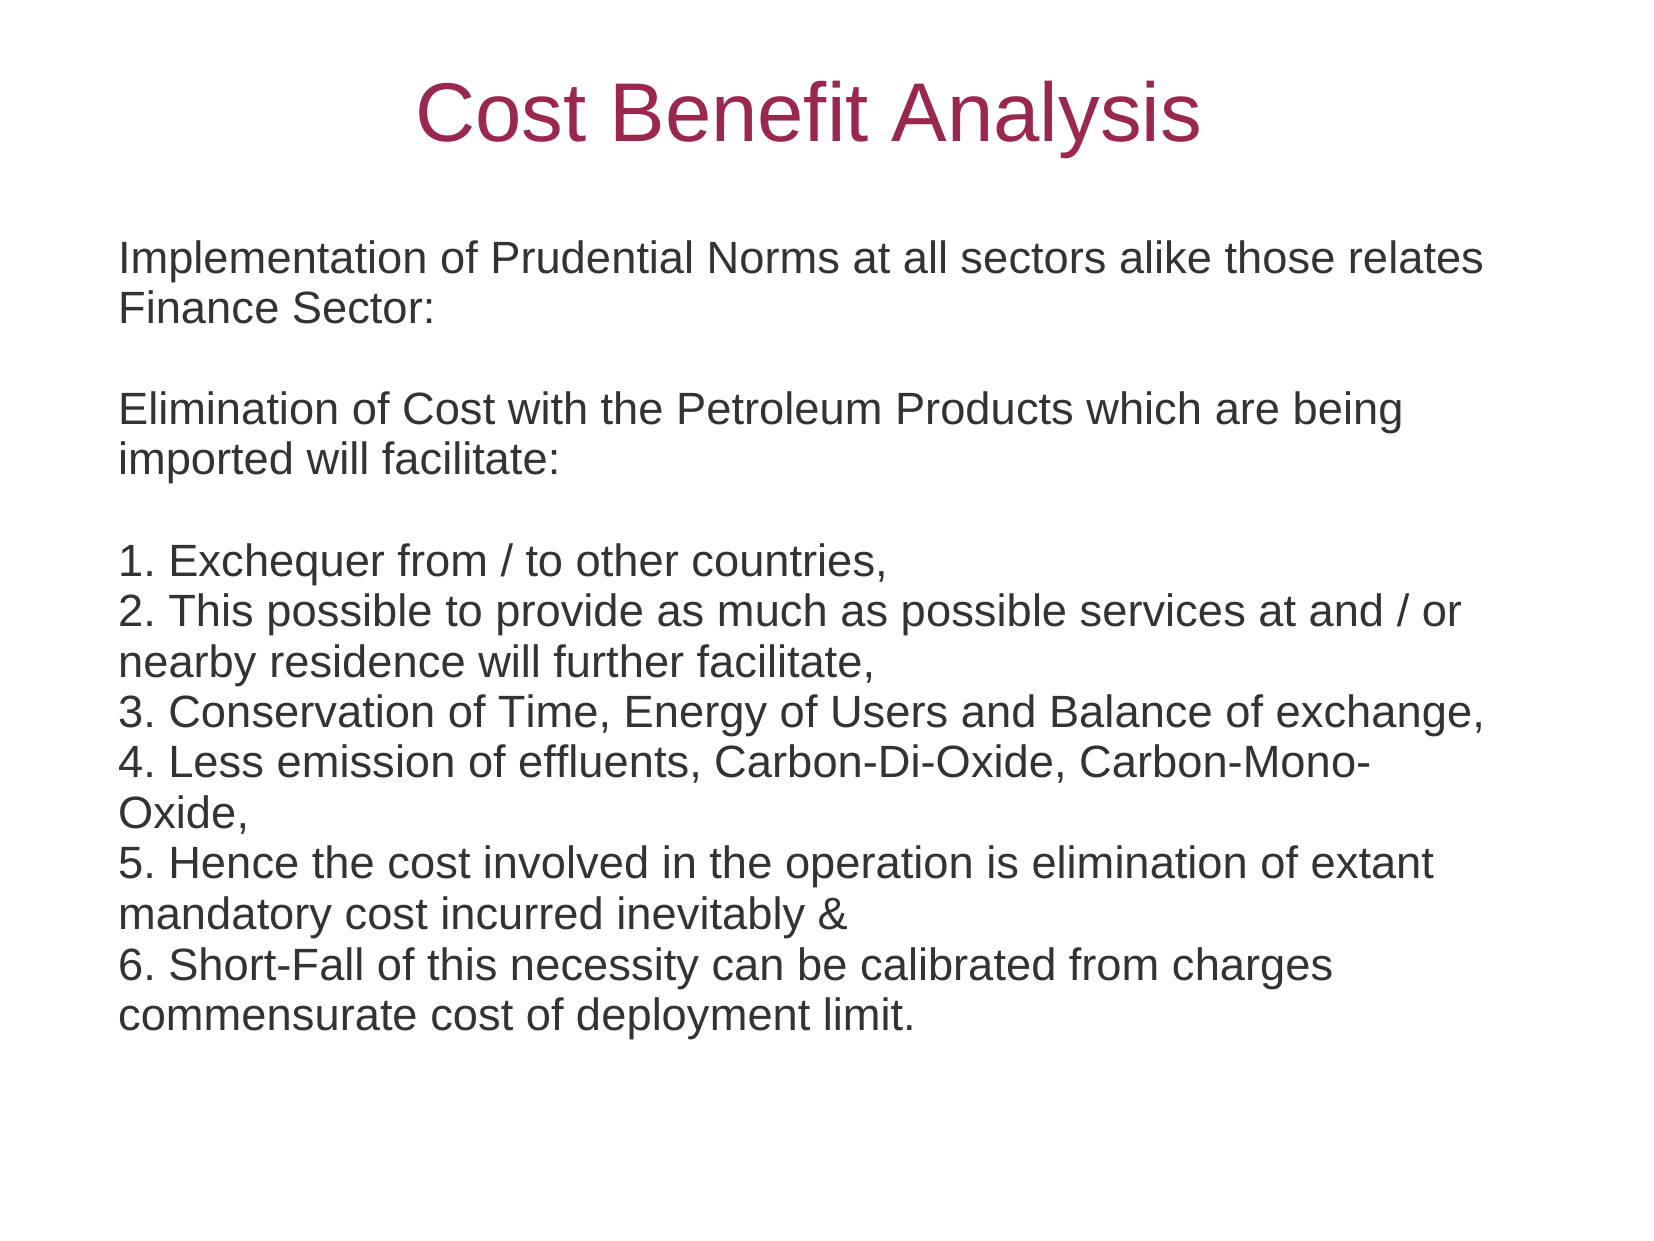

# Cost Benefit Analysis
Implementation of Prudential Norms at all sectors alike those relates Finance Sector:
Elimination of Cost with the Petroleum Products which are being imported will facilitate:
1. Exchequer from / to other countries,
2. This possible to provide as much as possible services at and / or nearby residence will further facilitate,
3. Conservation of Time, Energy of Users and Balance of exchange,
4. Less emission of effluents, Carbon-Di-Oxide, Carbon-Mono-Oxide,
5. Hence the cost involved in the operation is elimination of extant mandatory cost incurred inevitably &
6. Short-Fall of this necessity can be calibrated from charges commensurate cost of deployment limit.